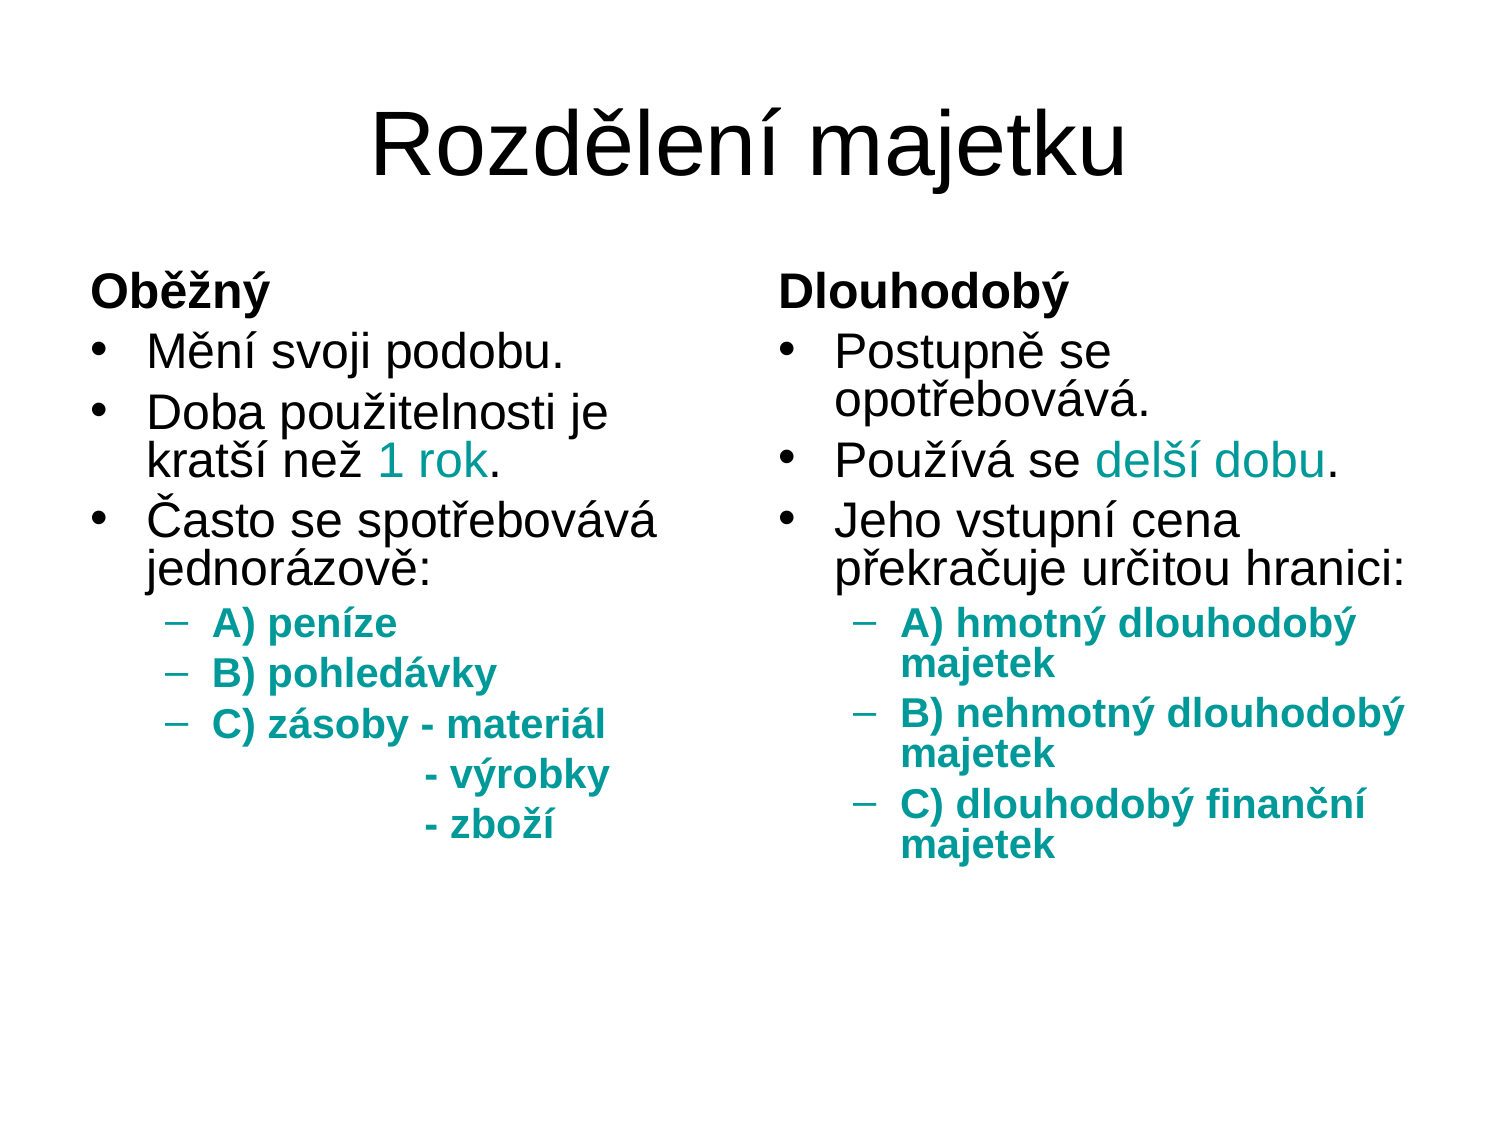

# Rozdělení majetku
Oběžný
Mění svoji podobu.
Doba použitelnosti je kratší než 1 rok.
Často se spotřebovává jednorázově:
A) peníze
B) pohledávky
C) zásoby - materiál
			 - výrobky
			 - zboží
Dlouhodobý
Postupně se opotřebovává.
Používá se delší dobu.
Jeho vstupní cena překračuje určitou hranici:
A) hmotný dlouhodobý majetek
B) nehmotný dlouhodobý majetek
C) dlouhodobý finanční majetek